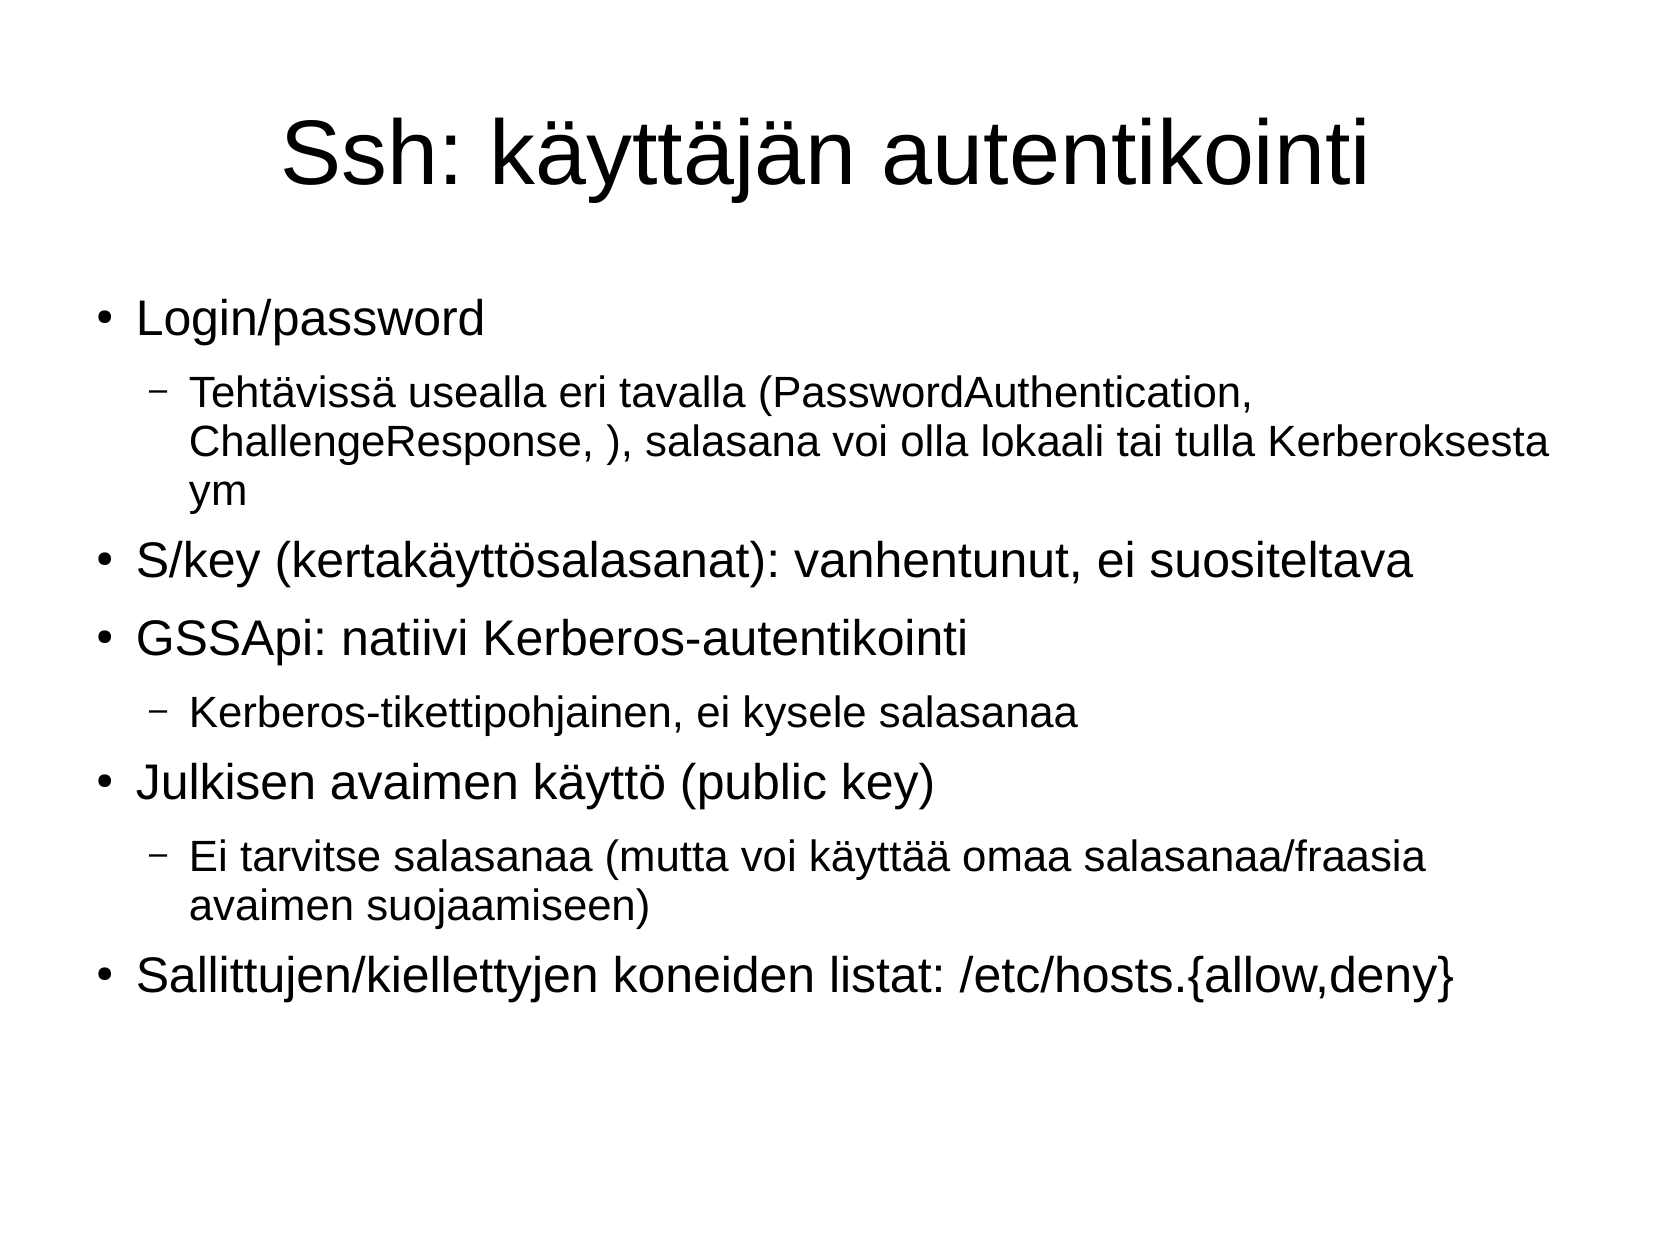

# Ssh: käyttäjän autentikointi
Login/password
Tehtävissä usealla eri tavalla (PasswordAuthentication, ChallengeResponse, ), salasana voi olla lokaali tai tulla Kerberoksesta ym
S/key (kertakäyttösalasanat): vanhentunut, ei suositeltava
GSSApi: natiivi Kerberos-autentikointi
Kerberos-tikettipohjainen, ei kysele salasanaa
Julkisen avaimen käyttö (public key)
Ei tarvitse salasanaa (mutta voi käyttää omaa salasanaa/fraasia avaimen suojaamiseen)
Sallittujen/kiellettyjen koneiden listat: /etc/hosts.{allow,deny}